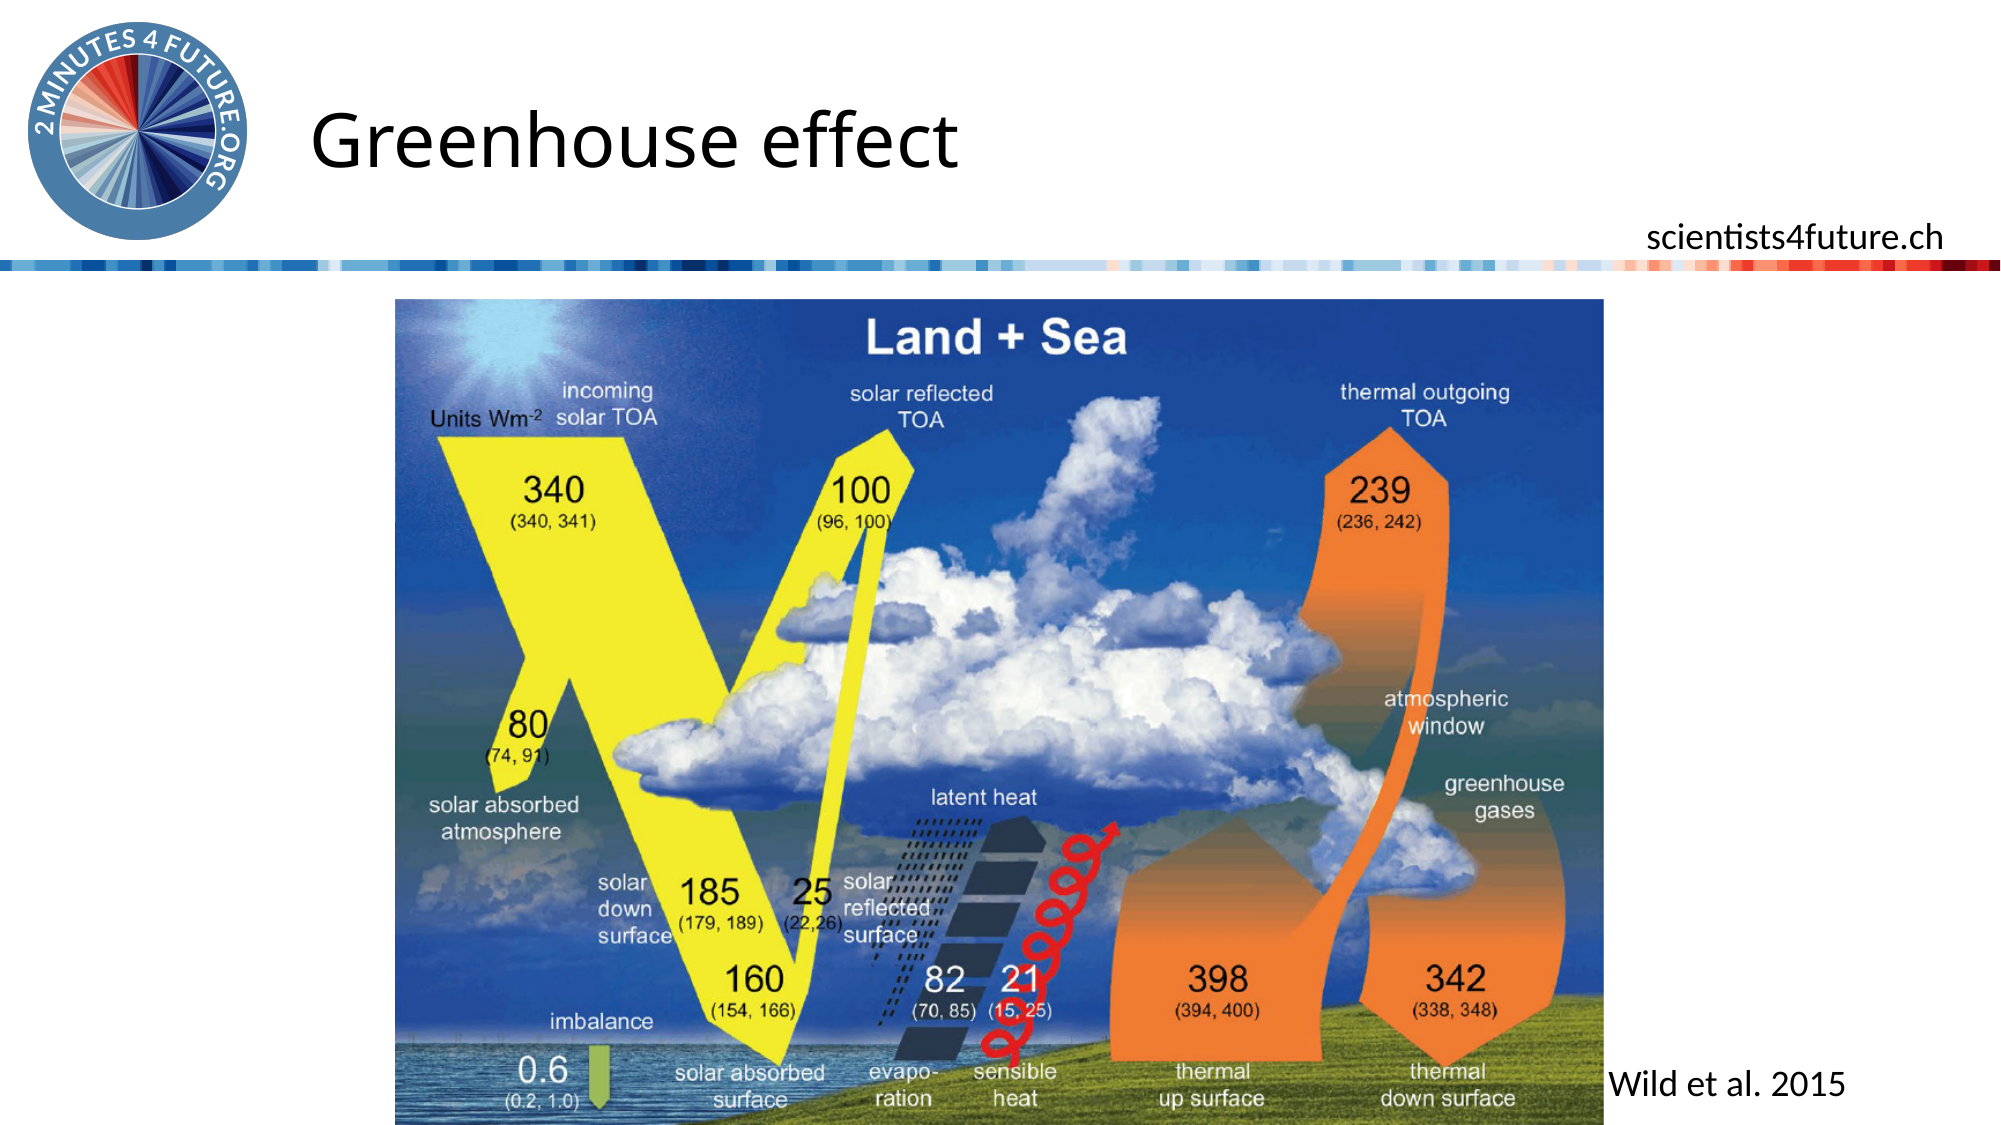

# Greenhouse effect
Wild et al. 2015